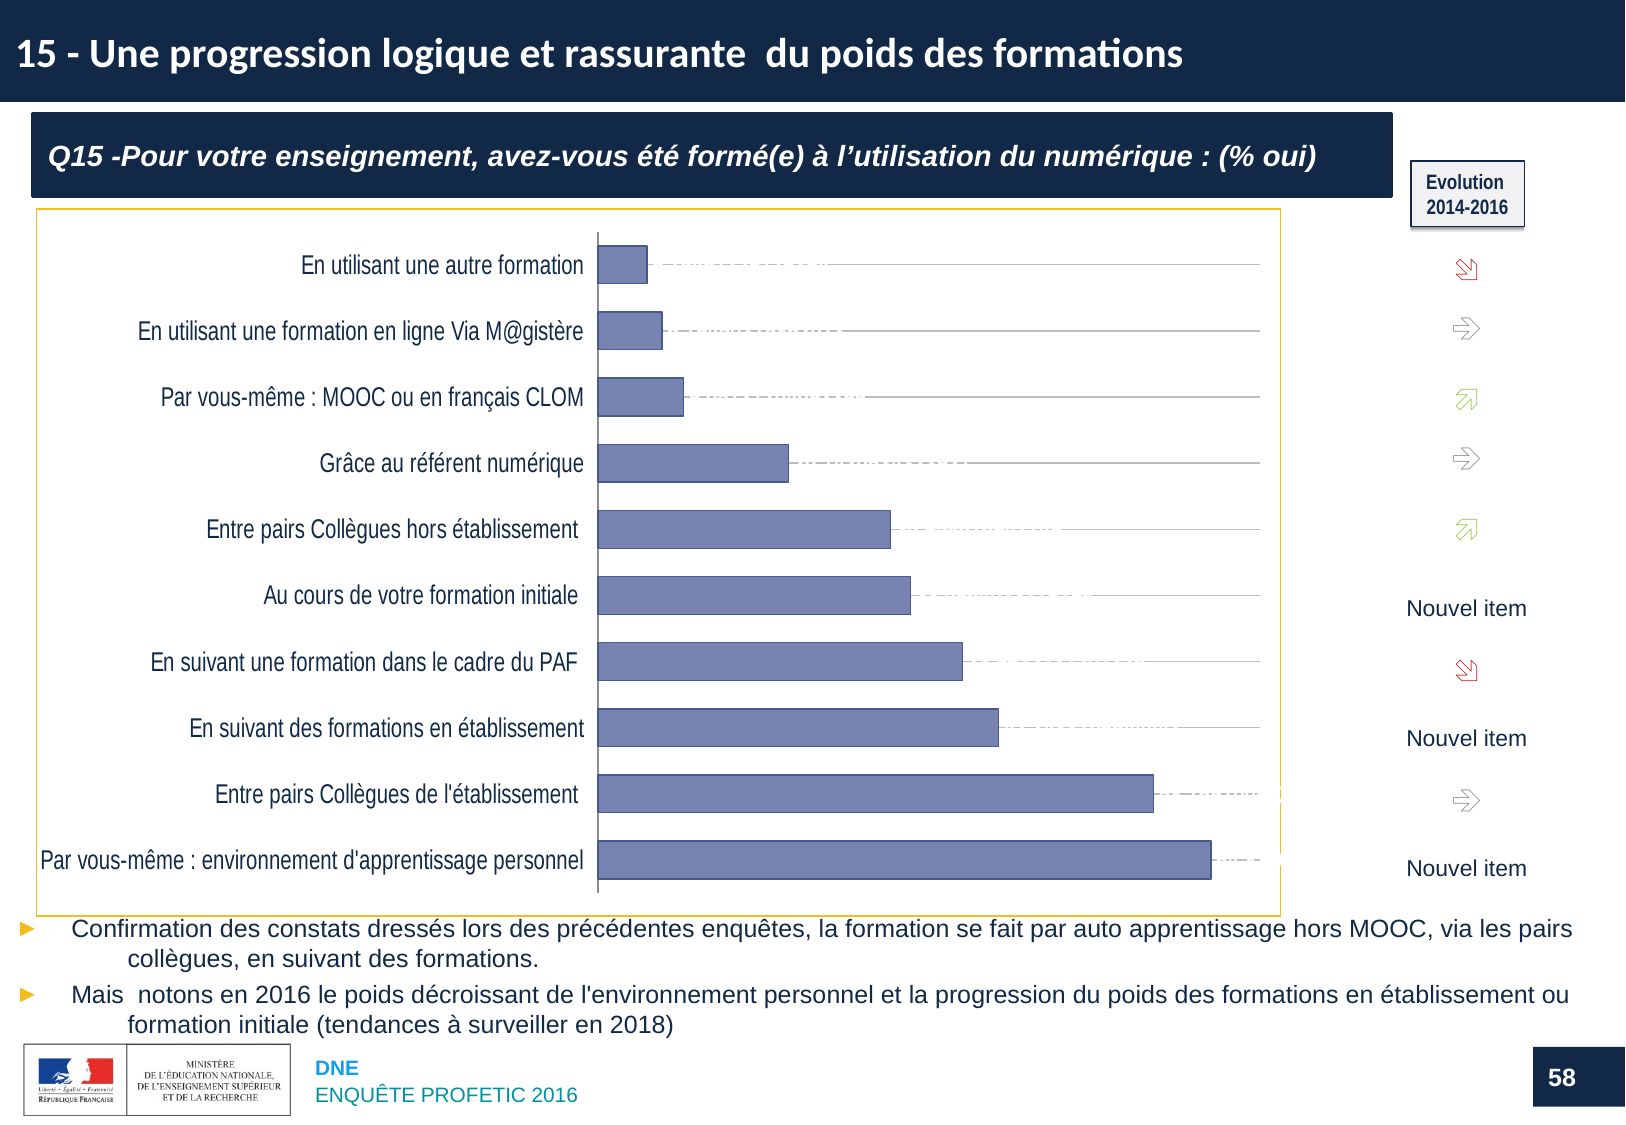

15 - Une progression logique et rassurante du poids des formations
Q15 -Pour votre enseignement, avez-vous été formé(e) à l’utilisation du numérique : (% oui)
Evolution
2014-2016
### Chart
| Category | Série1 |
|---|---|
| Par vous-même : environnement d'apprentissage personnel | 64.8336669575317 |
| Entre pairs Collègues de l'établissement | 58.7697004129263 |
| En suivant des formations en établissement | 42.3488106944443 |
| En suivant une formation dans le cadre du PAF | 38.5632737201329 |
| Au cours de votre formation initiale | 33.0864023279298 |
| Entre pairs Collègues hors établissement | 30.958626957149 |
| Grâce au référent numérique | 20.1420634323921 |
| Par vous-même : MOOC ou en français CLOM | 9.05731204093399 |
| En utilisant une formation en ligne Via M@gistère | 6.79450315862073 |
| En utilisant une autre formation | 5.19451326116364 |




Nouvel item

Nouvel item

Nouvel item
# Confirmation des constats dressés lors des précédentes enquêtes, la formation se fait par auto apprentissage hors MOOC, via les pairs collègues, en suivant des formations.
Mais notons en 2016 le poids décroissant de l'environnement personnel et la progression du poids des formations en établissement ou formation initiale (tendances à surveiller en 2018)
58